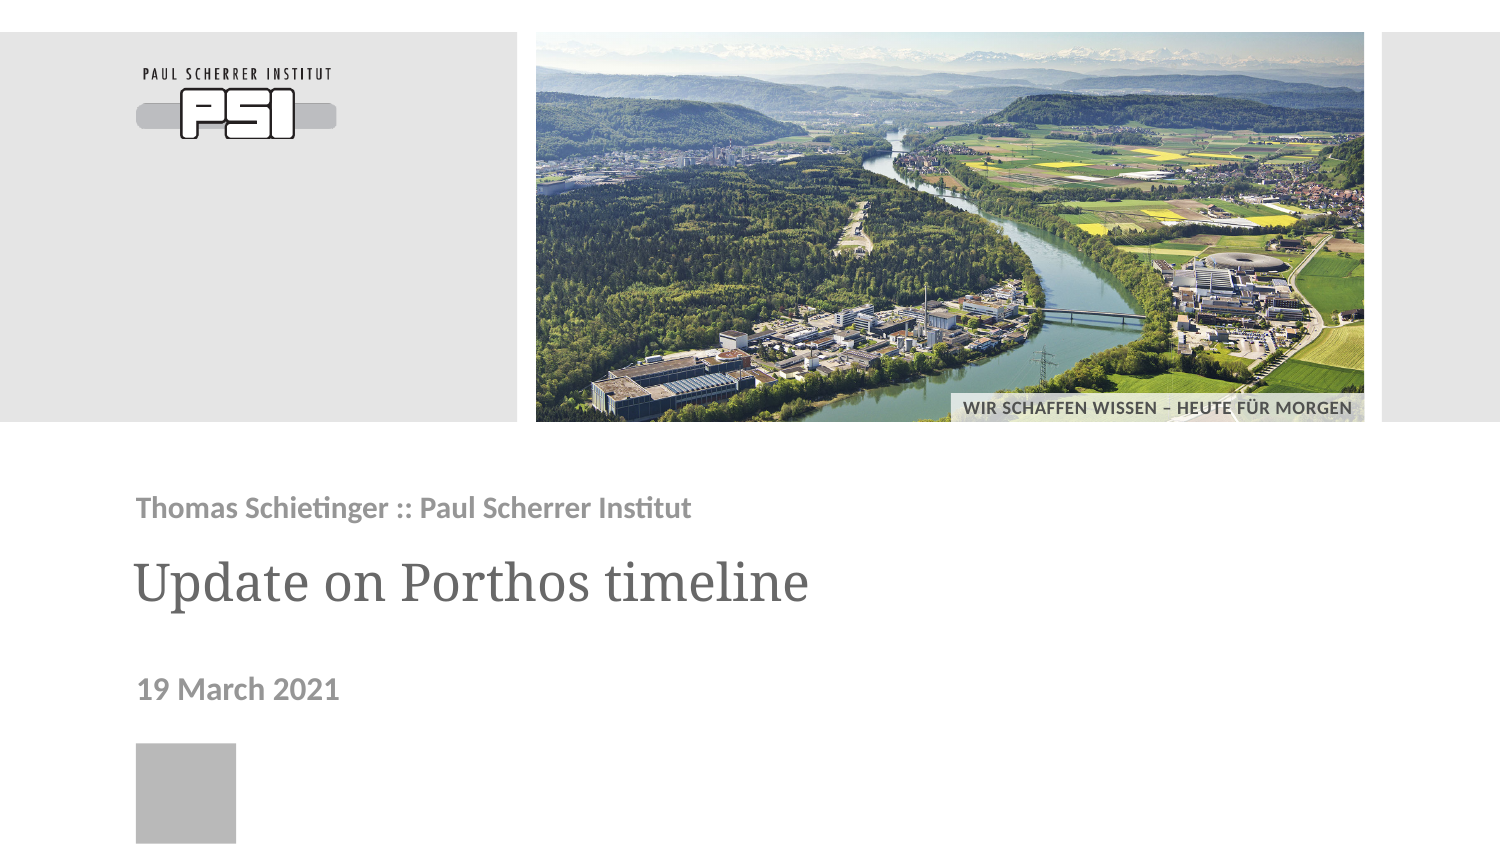

Thomas Schietinger :: Paul Scherrer Institut
# Update on Porthos timeline
19 March 2021